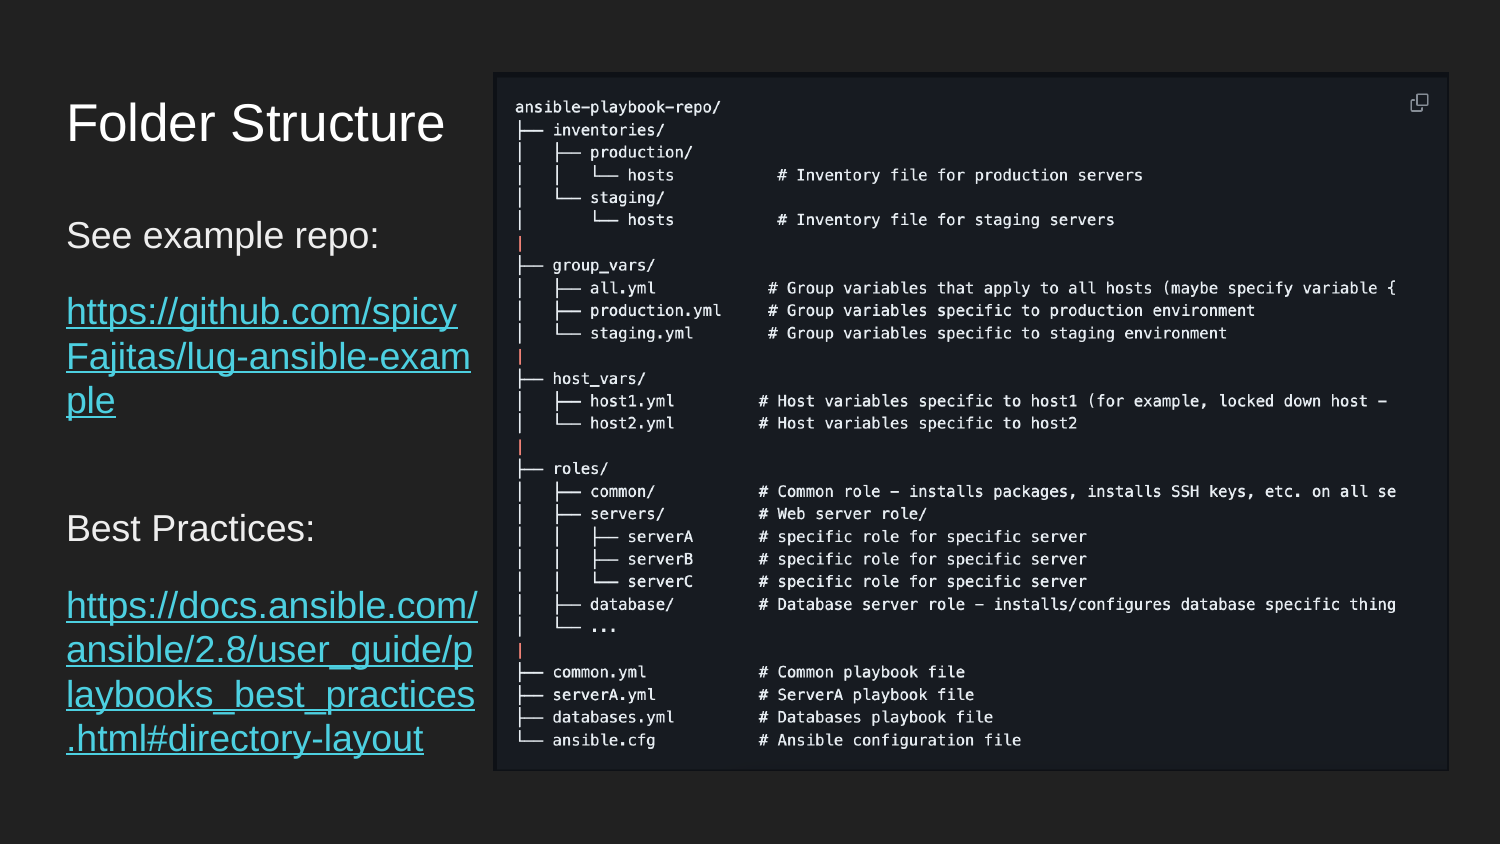

# Folder Structure
See example repo:
https://github.com/spicyFajitas/lug-ansible-example
Best Practices:
https://docs.ansible.com/ansible/2.8/user_guide/playbooks_best_practices.html#directory-layout